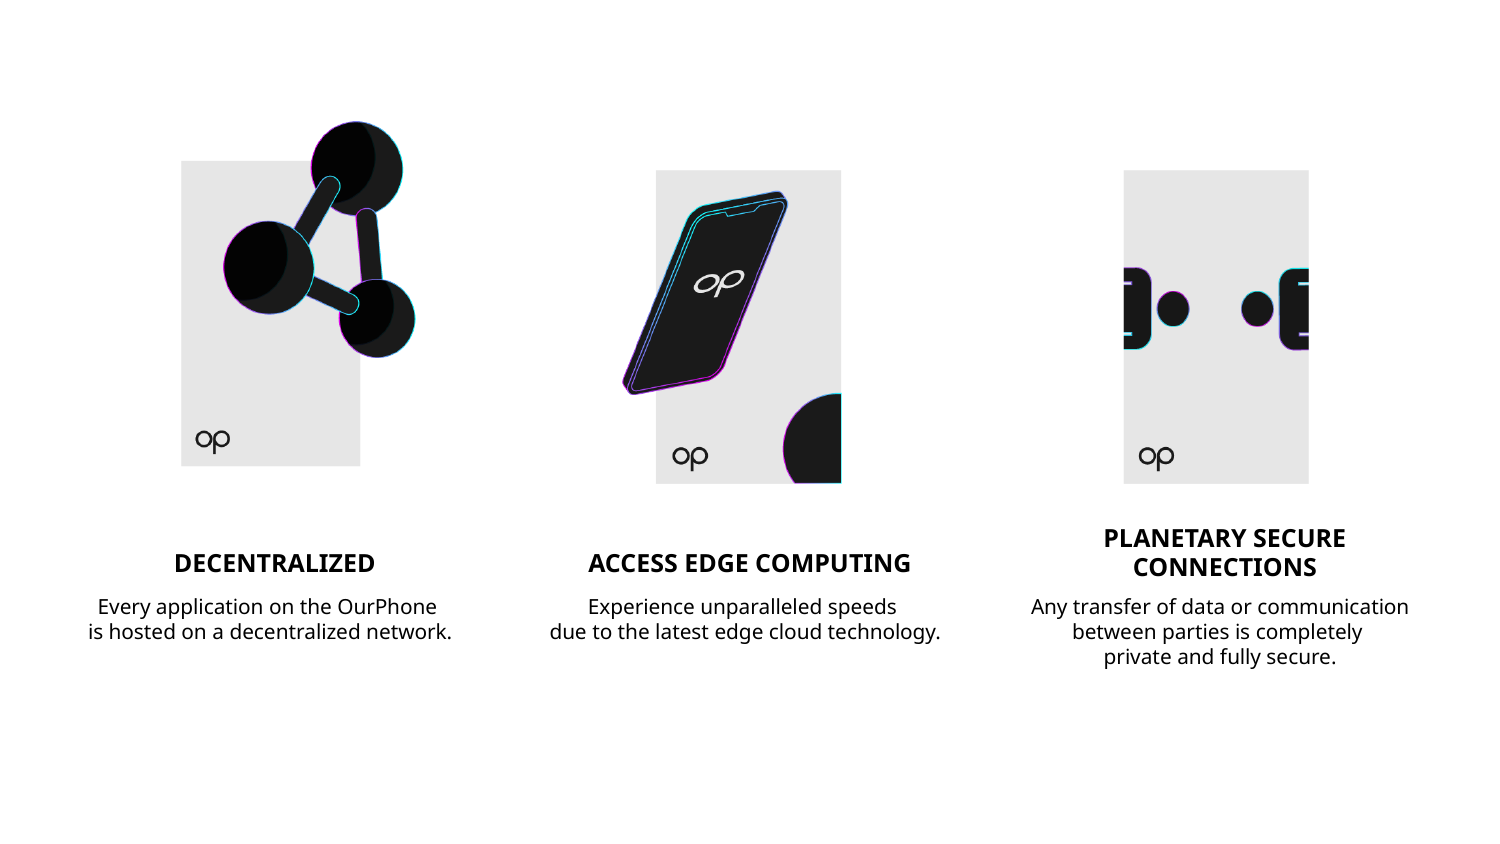

PLANETARY SECURE CONNECTIONS
DECENTRALIZED
ACCESS EDGE COMPUTING
Every application on the OurPhone
is hosted on a decentralized network.
Experience unparalleled speeds
due to the latest edge cloud technology.
Any transfer of data or communication between parties is completely
private and fully secure.